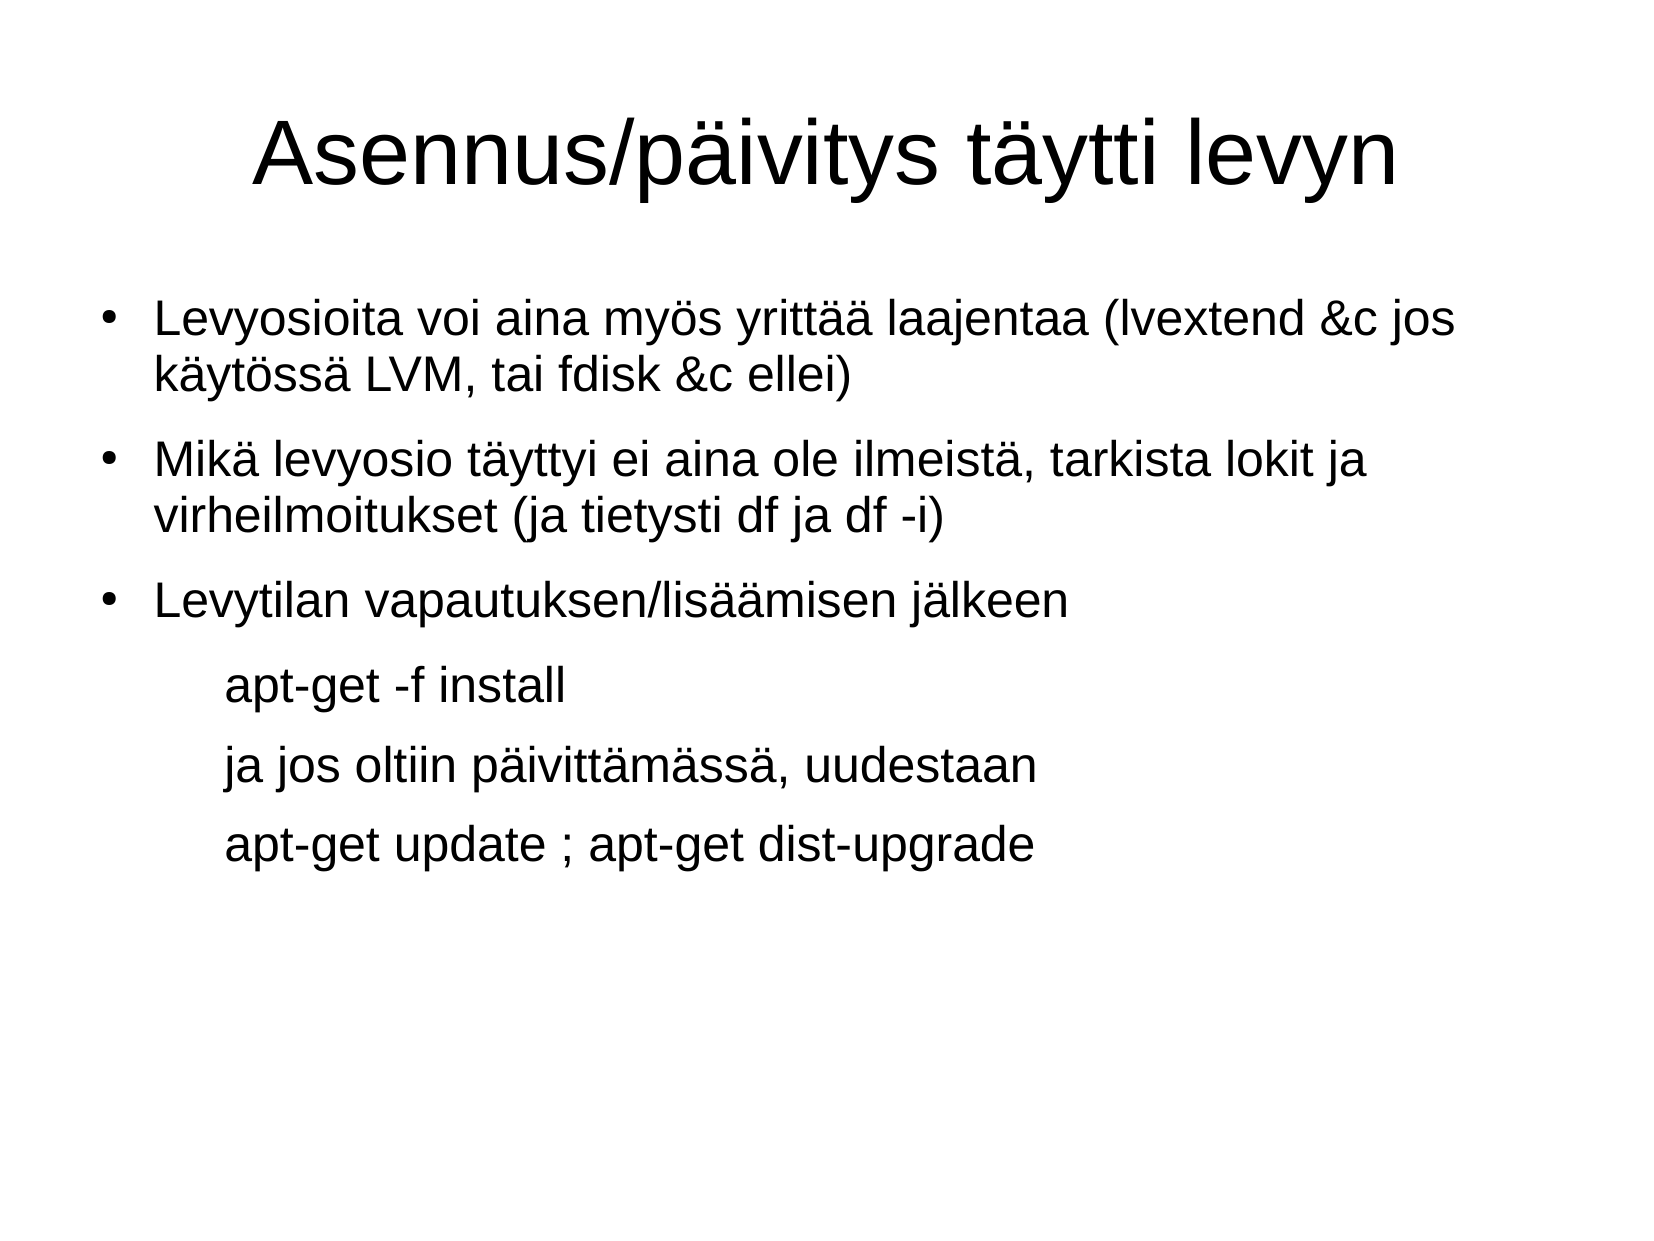

# Asennus/päivitys täytti levyn
Levyosioita voi aina myös yrittää laajentaa (lvextend &c jos käytössä LVM, tai fdisk &c ellei)
Mikä levyosio täyttyi ei aina ole ilmeistä, tarkista lokit ja virheilmoitukset (ja tietysti df ja df -i)
Levytilan vapautuksen/lisäämisen jälkeen
apt-get -f install
ja jos oltiin päivittämässä, uudestaan
apt-get update ; apt-get dist-upgrade